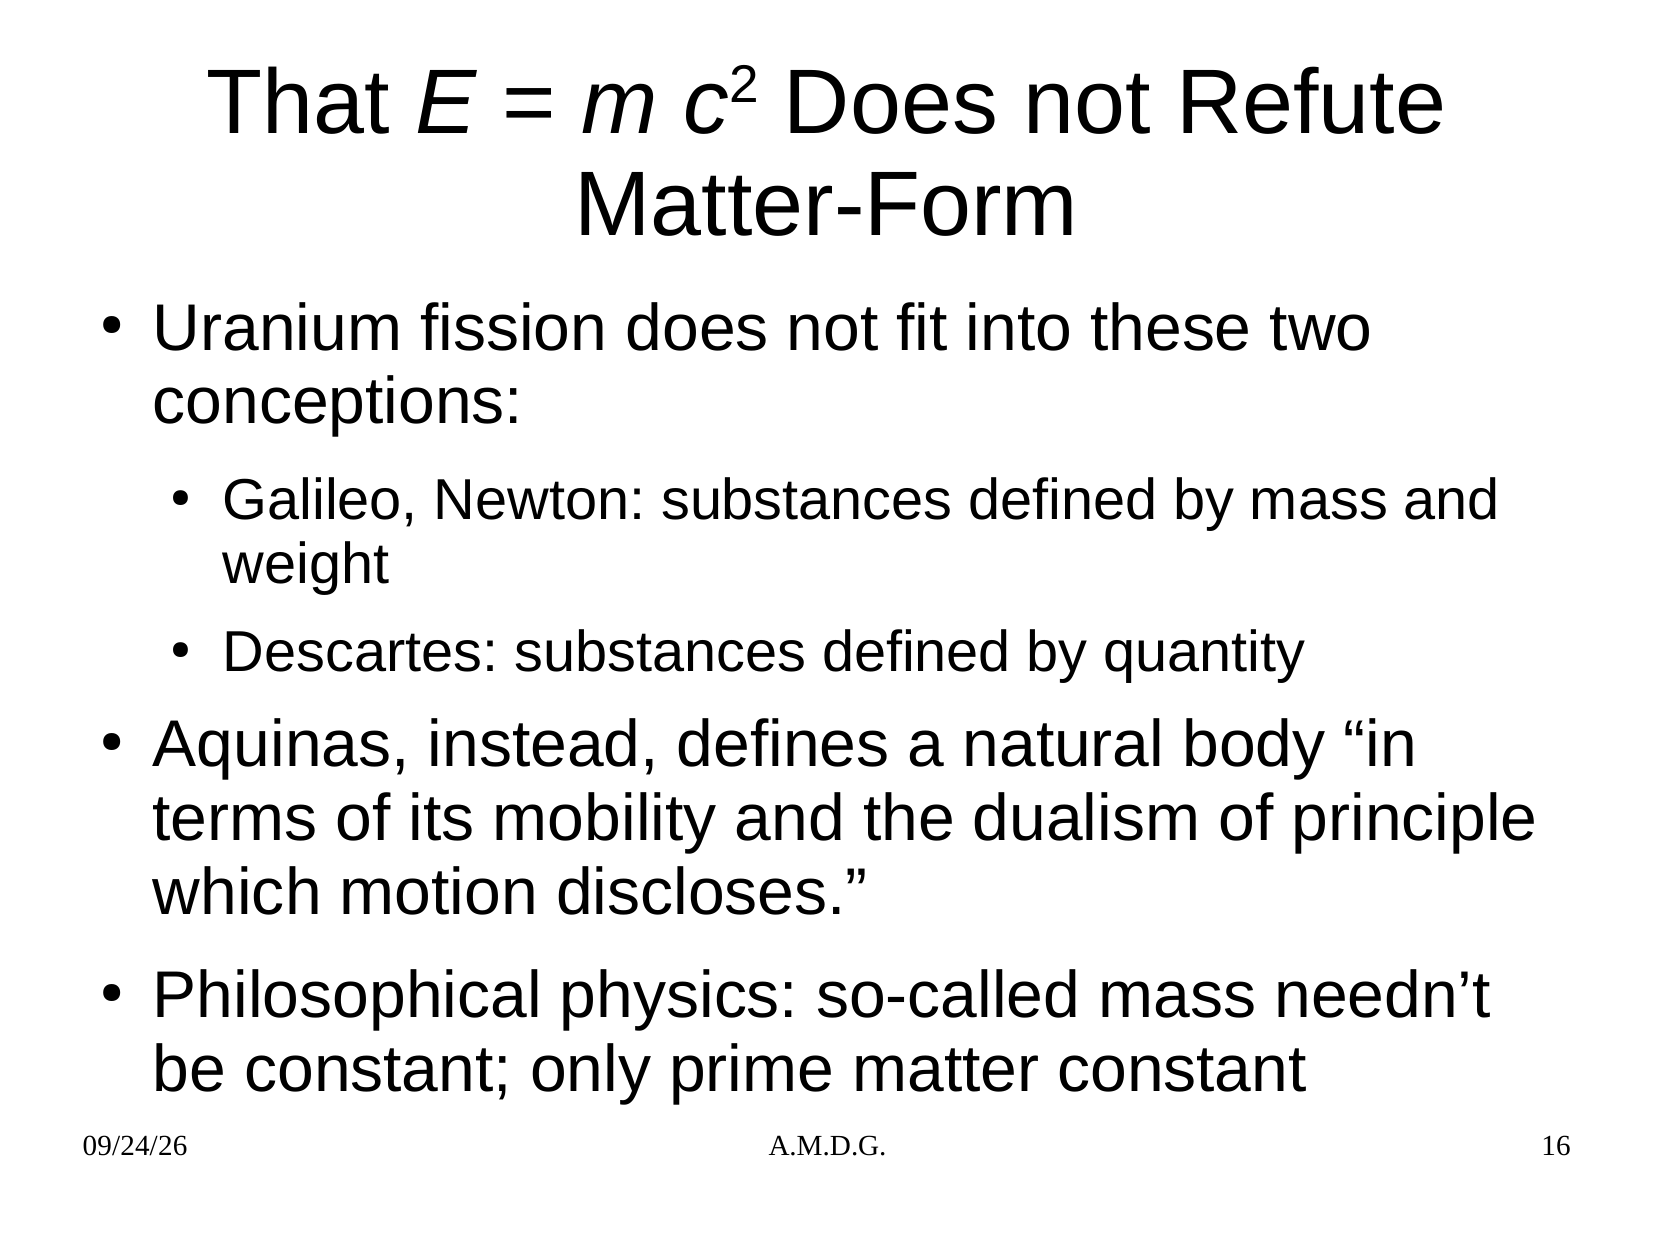

# That E = m c2 Does not Refute Matter-Form
Uranium fission does not fit into these two conceptions:
Galileo, Newton: substances defined by mass and weight
Descartes: substances defined by quantity
Aquinas, instead, defines a natural body “in terms of its mobility and the dualism of principle which motion discloses.”
Philosophical physics: so-called mass needn’t be constant; only prime matter constant
`
A.M.D.G.
16